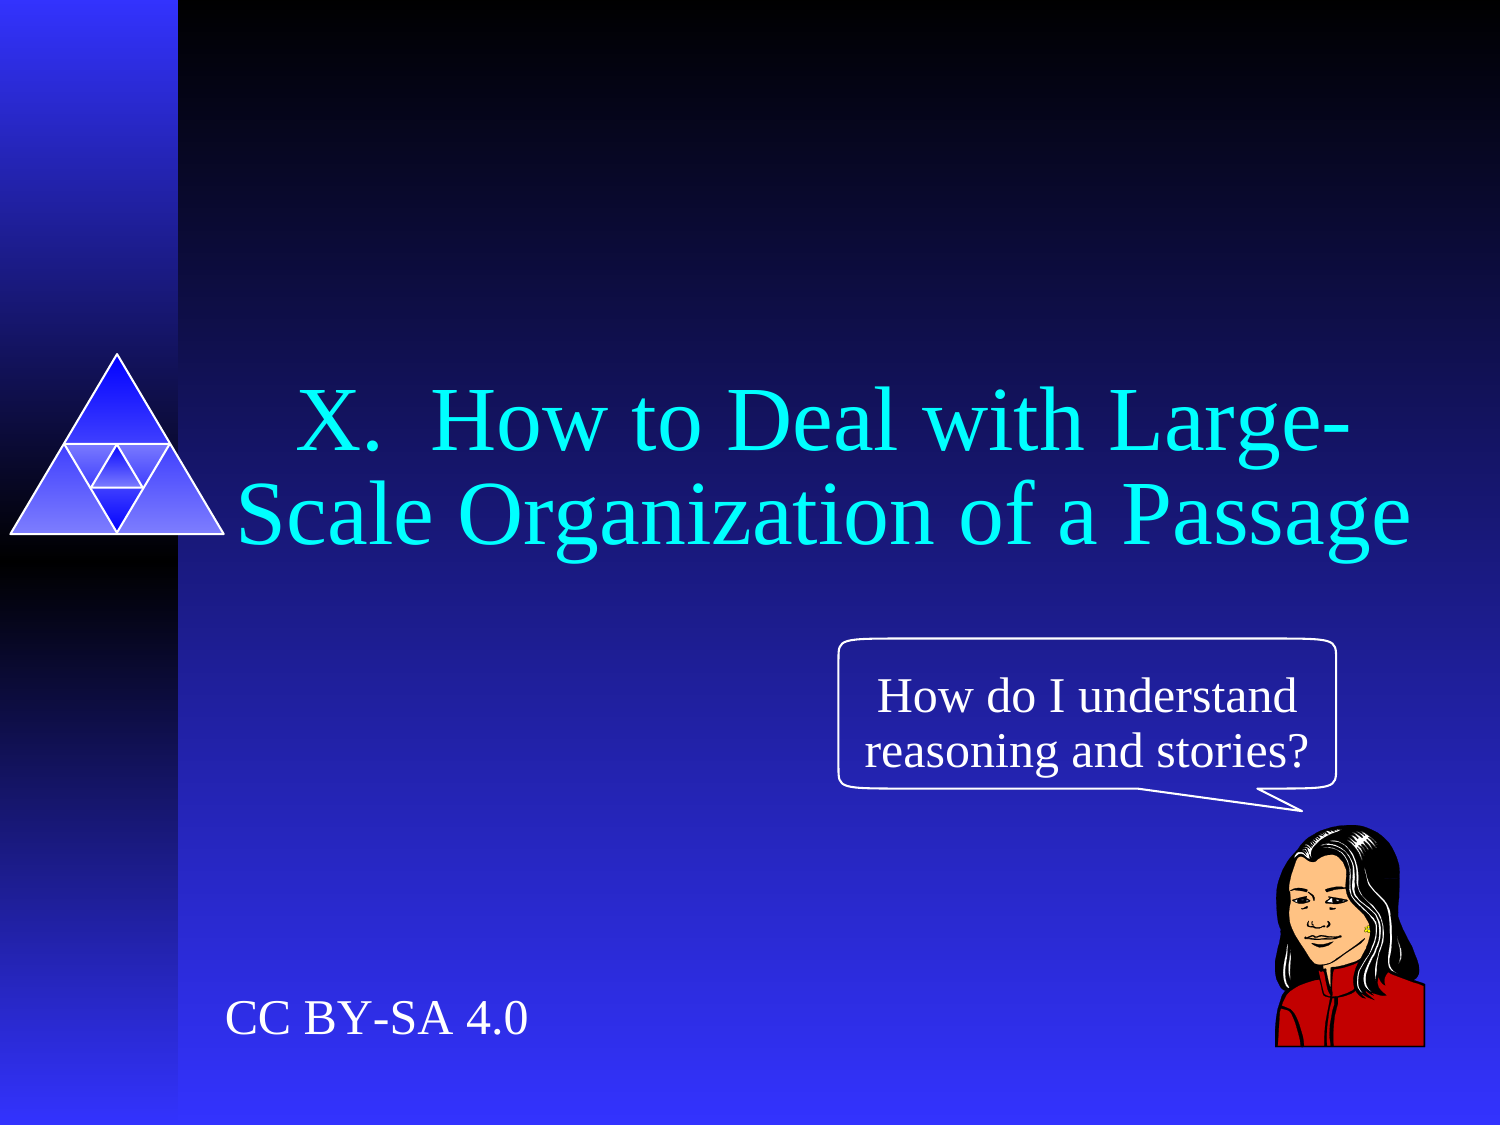

# X. How to Deal with Large-Scale Organization of a Passage
How do I understand
reasoning and stories?
CC BY-SA 4.0